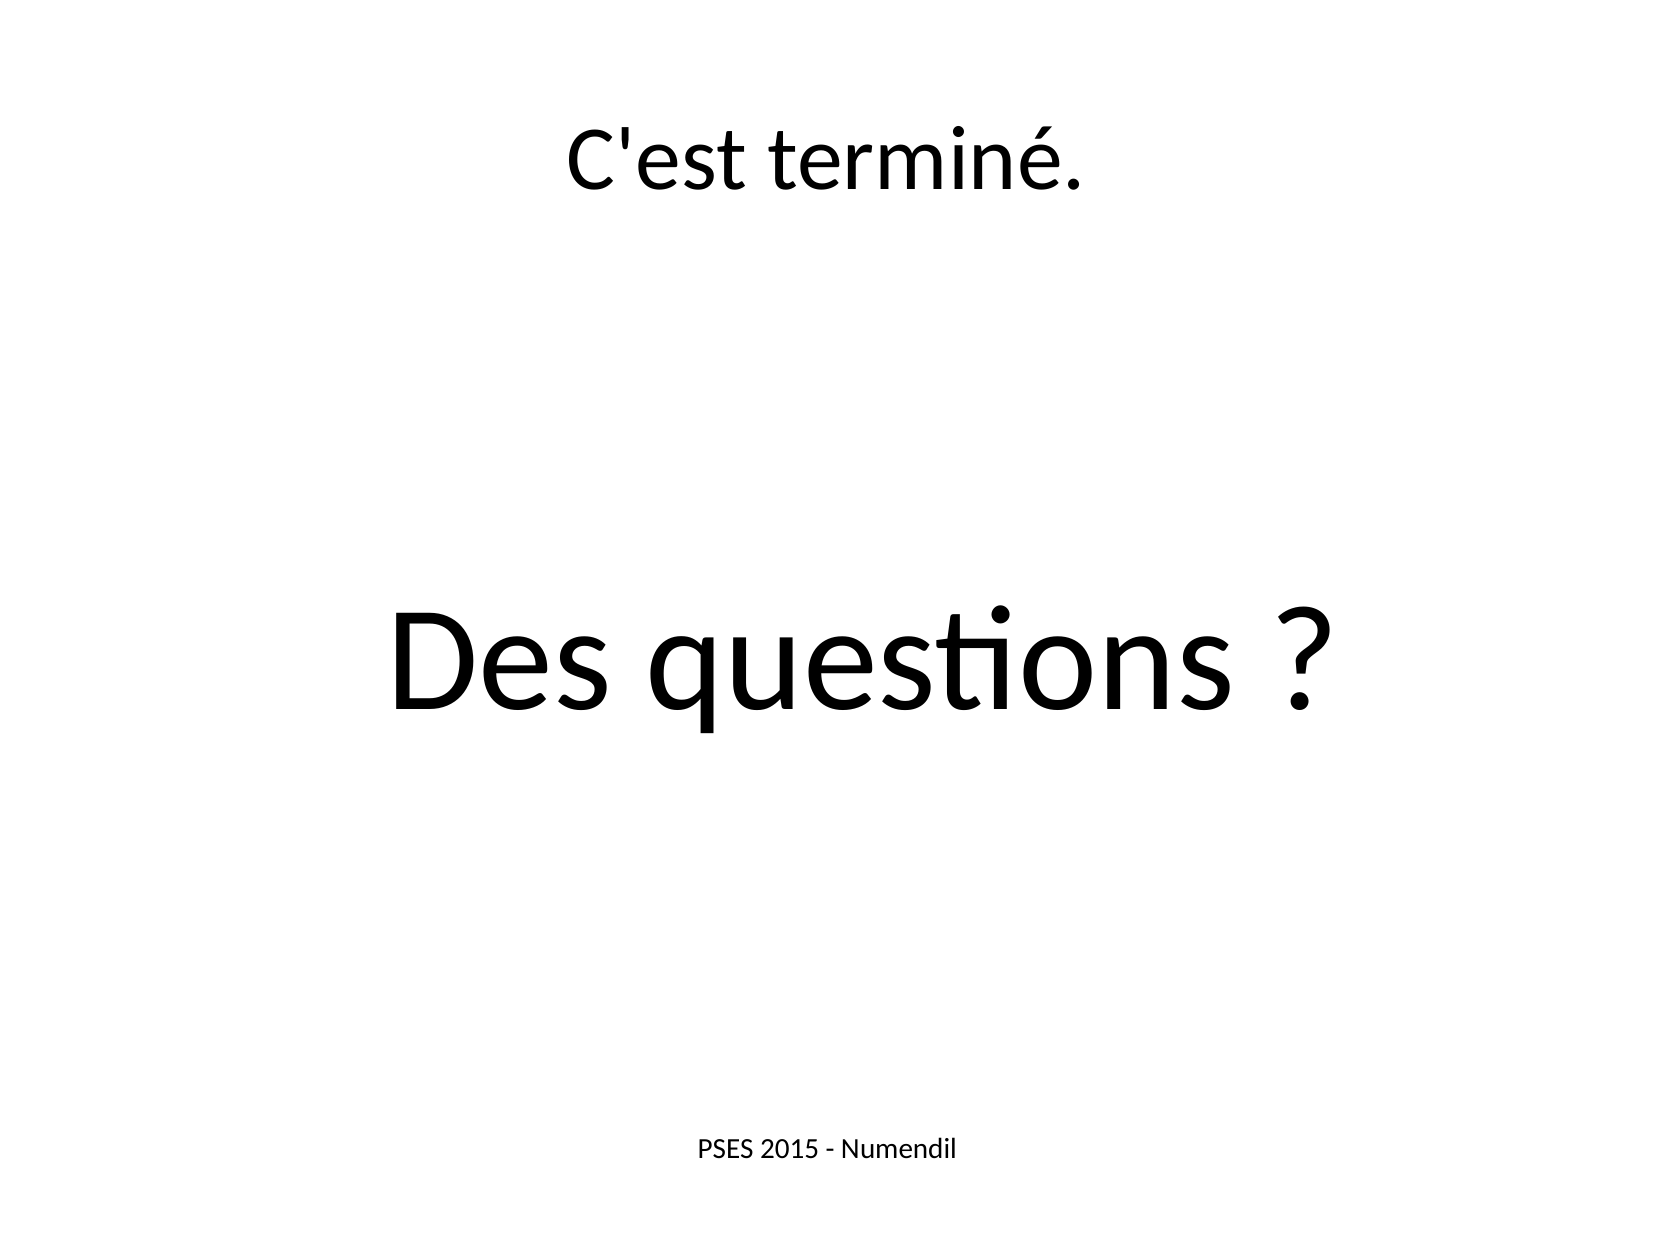

# C'est terminé.
Des questions ?
PSES 2015 - Numendil
PSES 2015 - Numendil